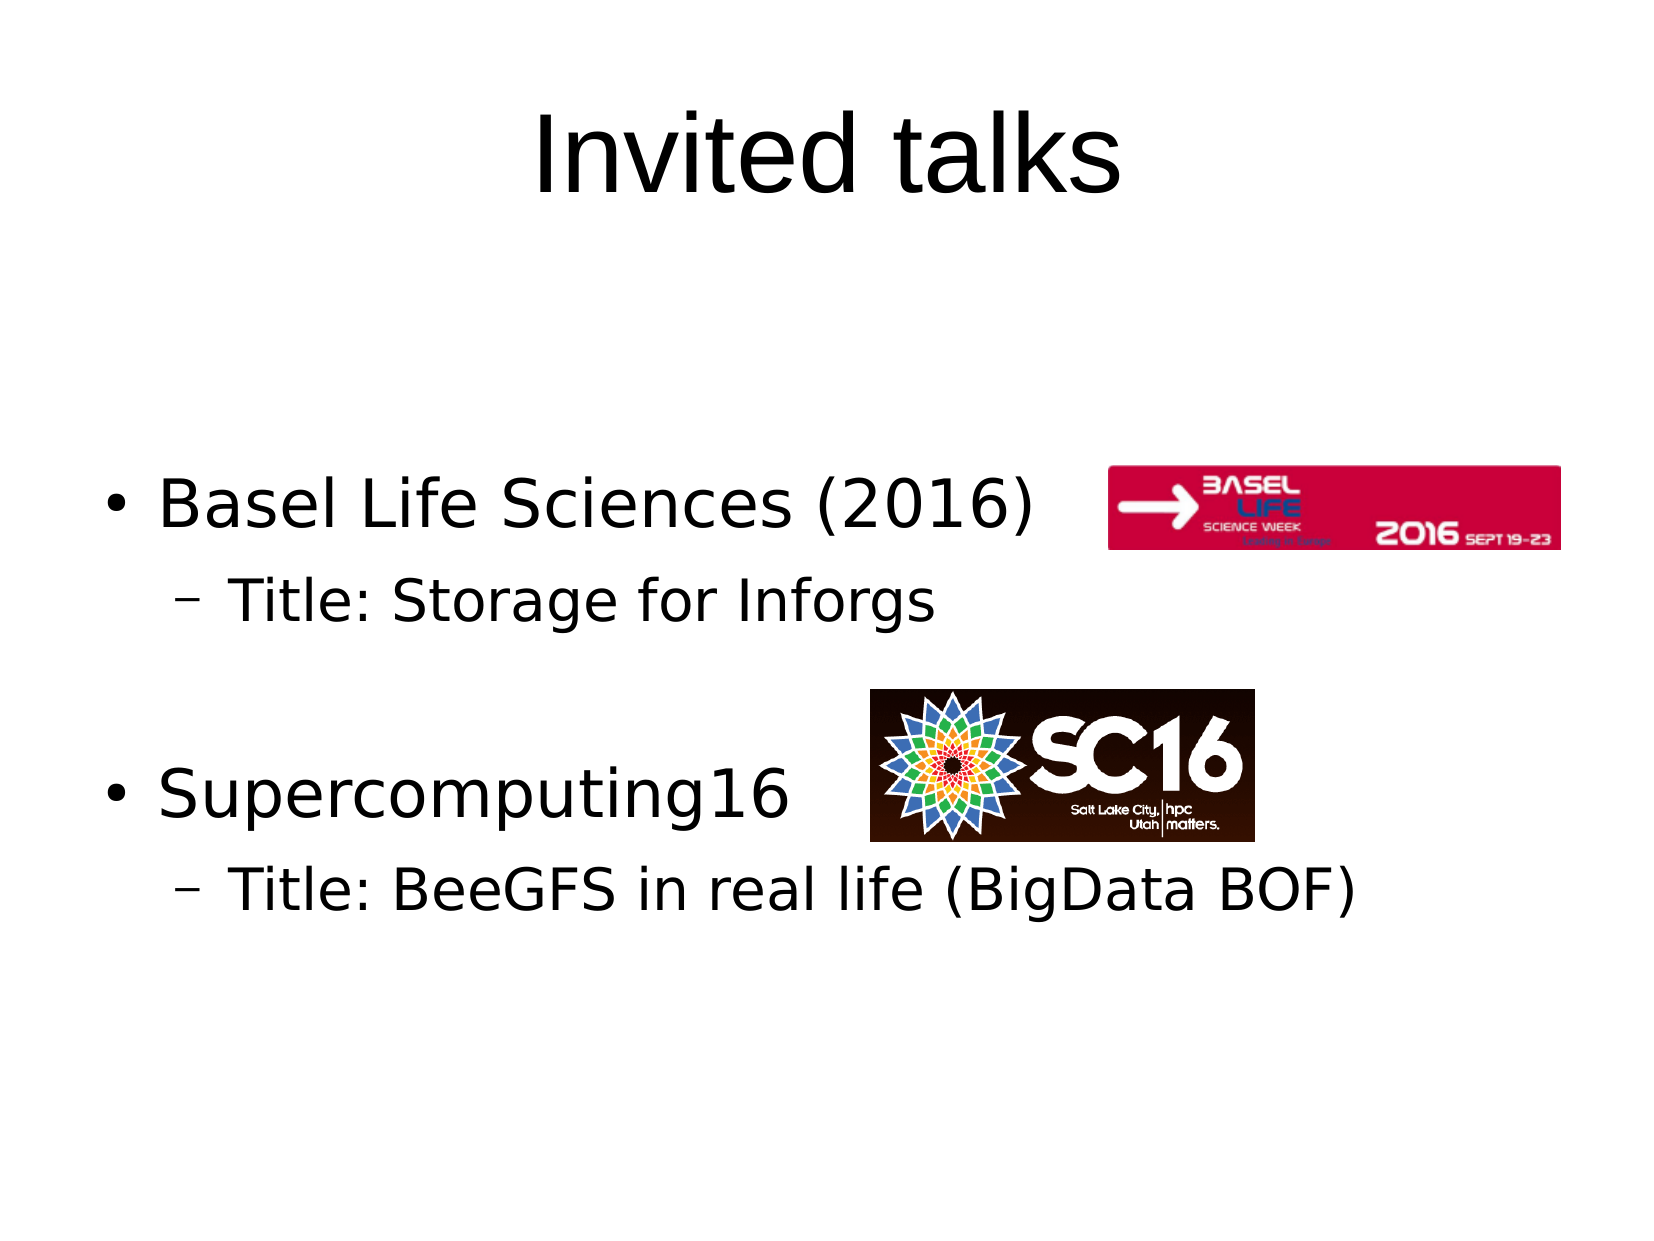

# Invited talks
Basel Life Sciences (2016)
Title: Storage for Inforgs
Supercomputing16
Title: BeeGFS in real life (BigData BOF)